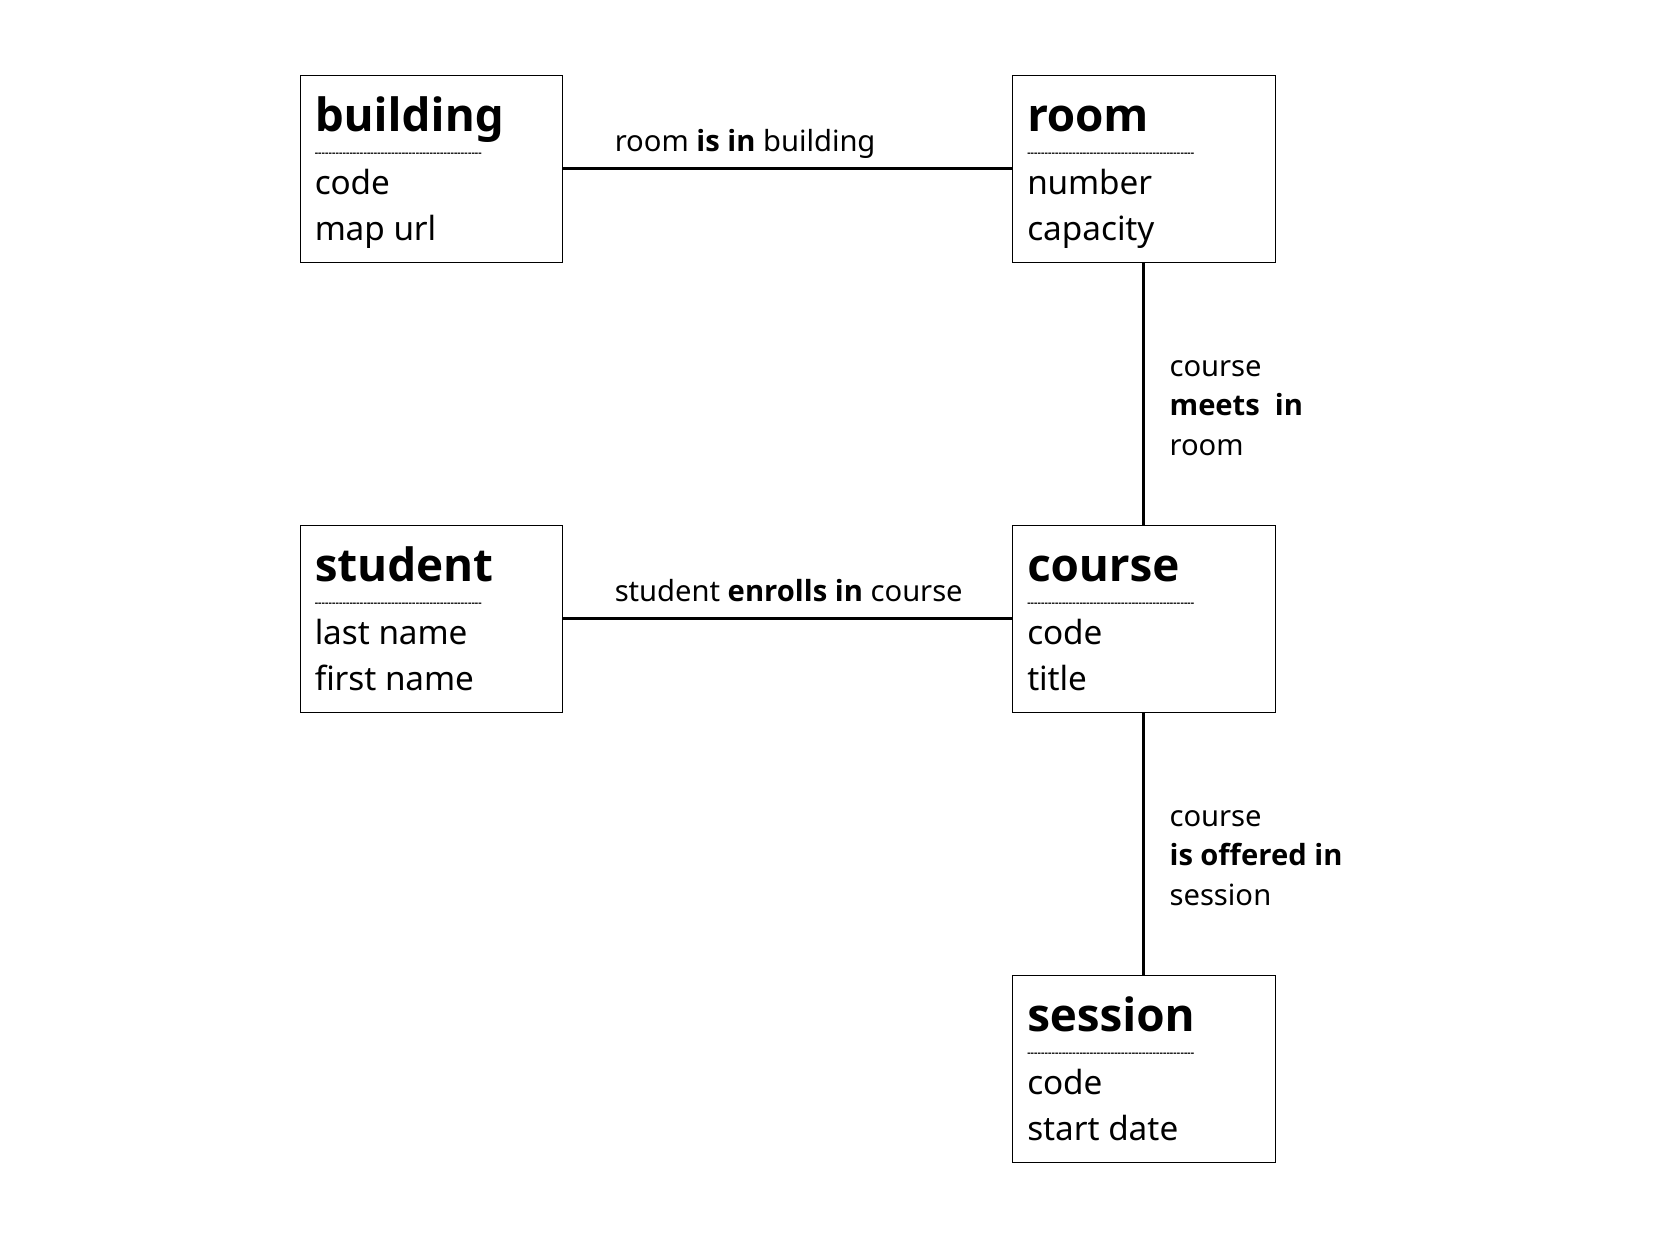

building
------------------------------------------------
code
map url
room
------------------------------------------------
number
capacity
room is in building
course
meets in
room
student
------------------------------------------------
last name
first name
course
------------------------------------------------
code
title
student enrolls in course
course
is offered in
session
session
------------------------------------------------
code
start date